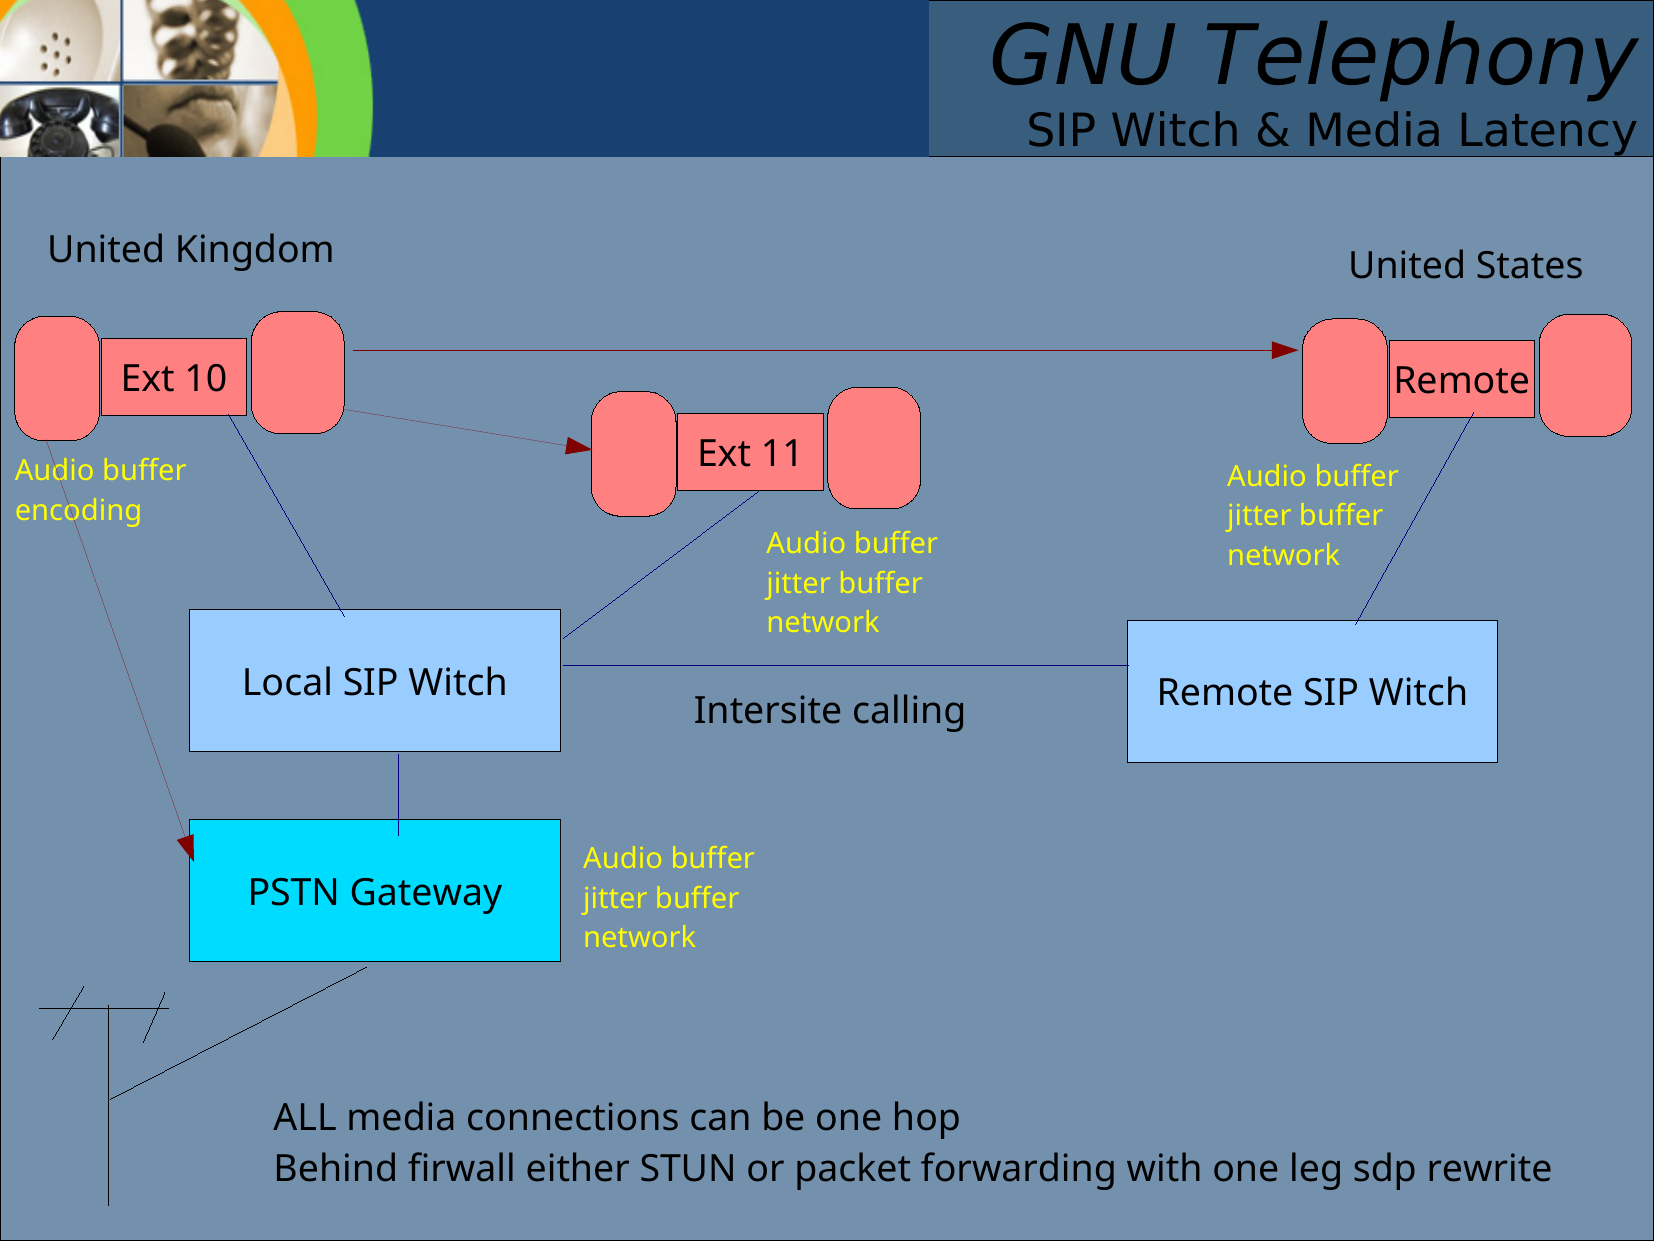

GNU Telephony
SIP Witch & Media Latency
United Kingdom
United States
#
Ext 10
Remote
Ext 11
Audio buffer
encoding
Audio buffer
jitter buffer
network
Audio buffer
jitter buffer
network
Local SIP Witch
Remote SIP Witch
Intersite calling
PSTN Gateway
Audio buffer
jitter buffer
network
ALL media connections can be one hop
Behind firwall either STUN or packet forwarding with one leg sdp rewrite